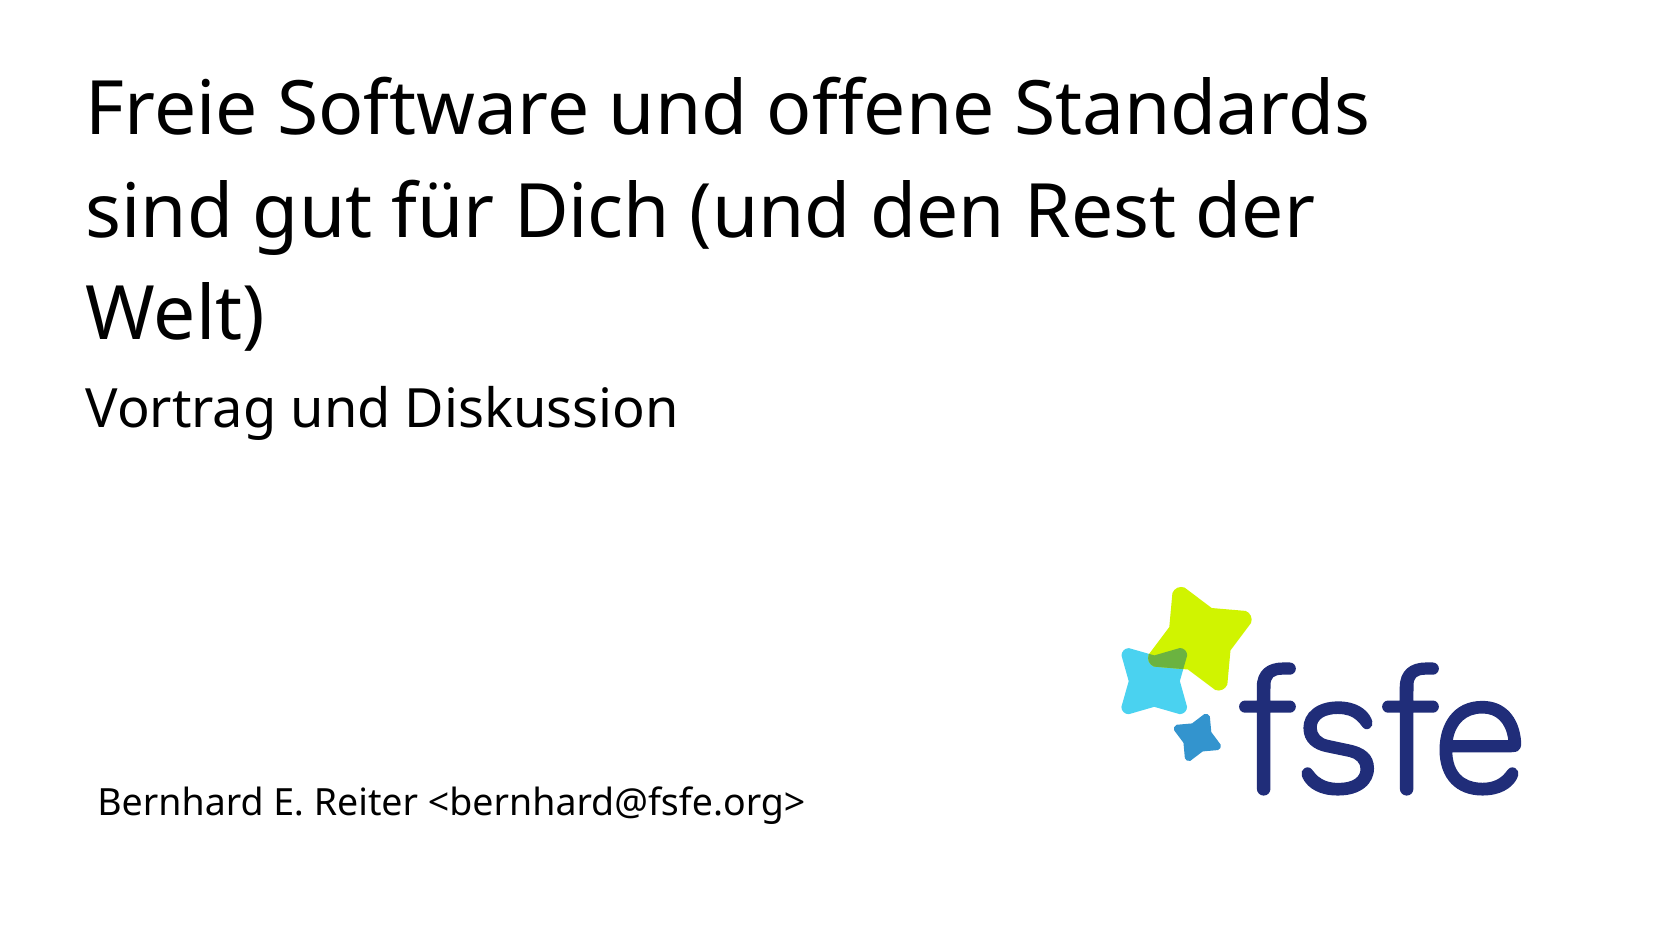

Freie Software und offene Standards sind gut für Dich (und den Rest der Welt)
Vortrag und Diskussion
Bernhard E. Reiter <bernhard@fsfe.org>